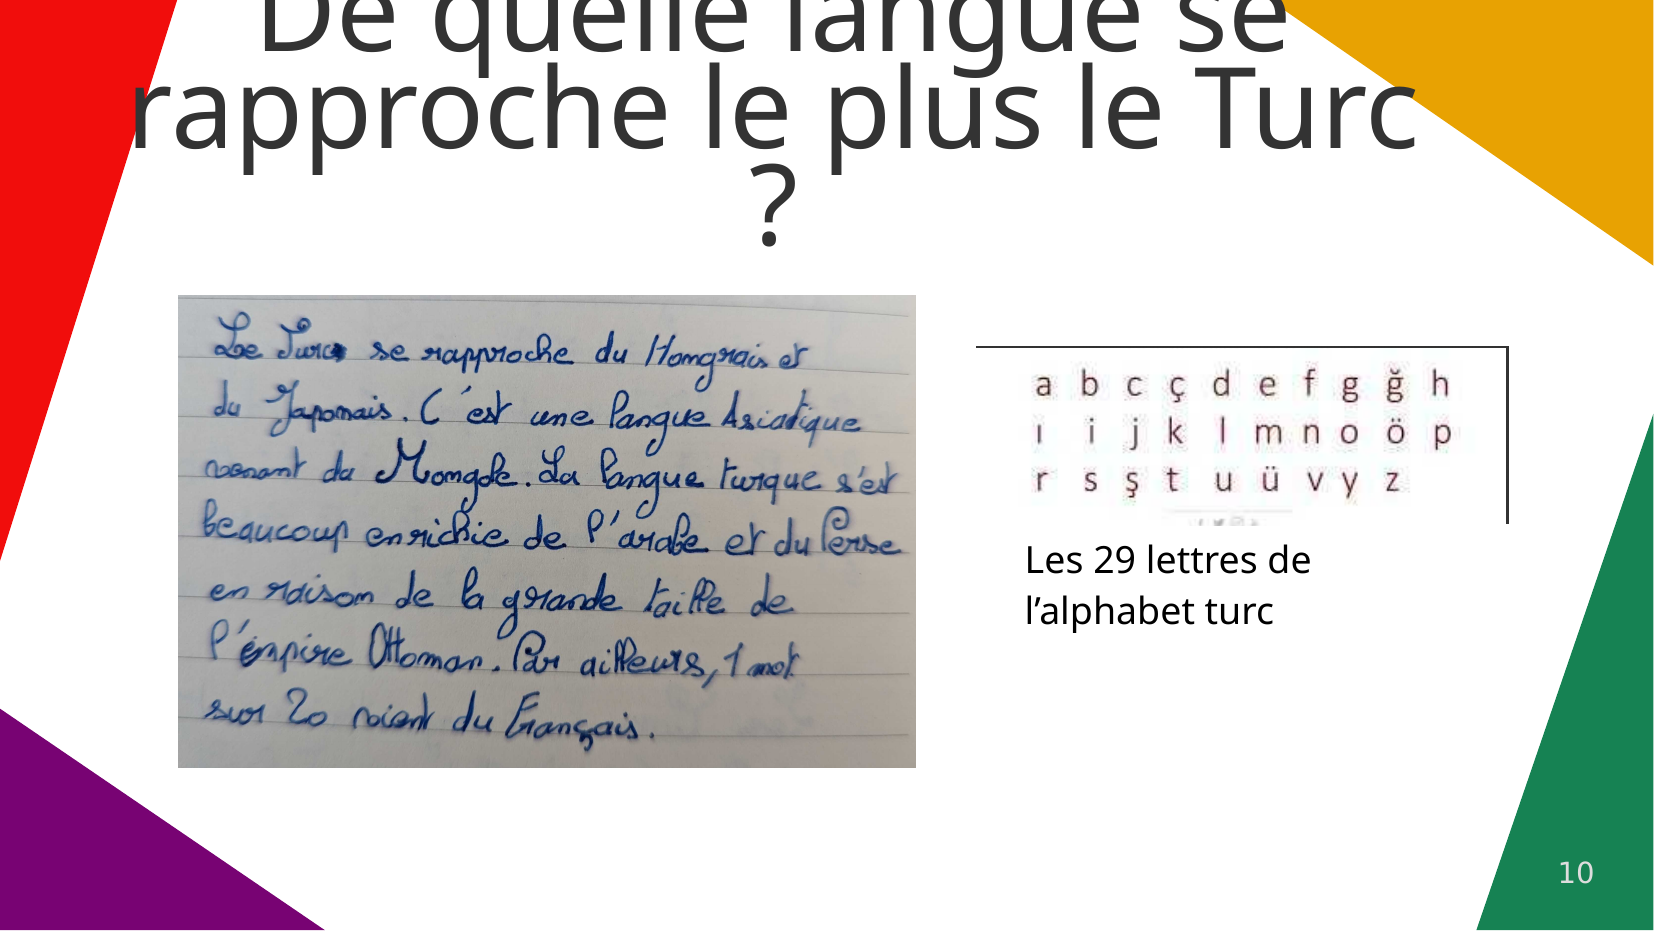

# De quelle langue se rapproche le plus le Turc ?
Les 29 lettres de l’alphabet turc
10